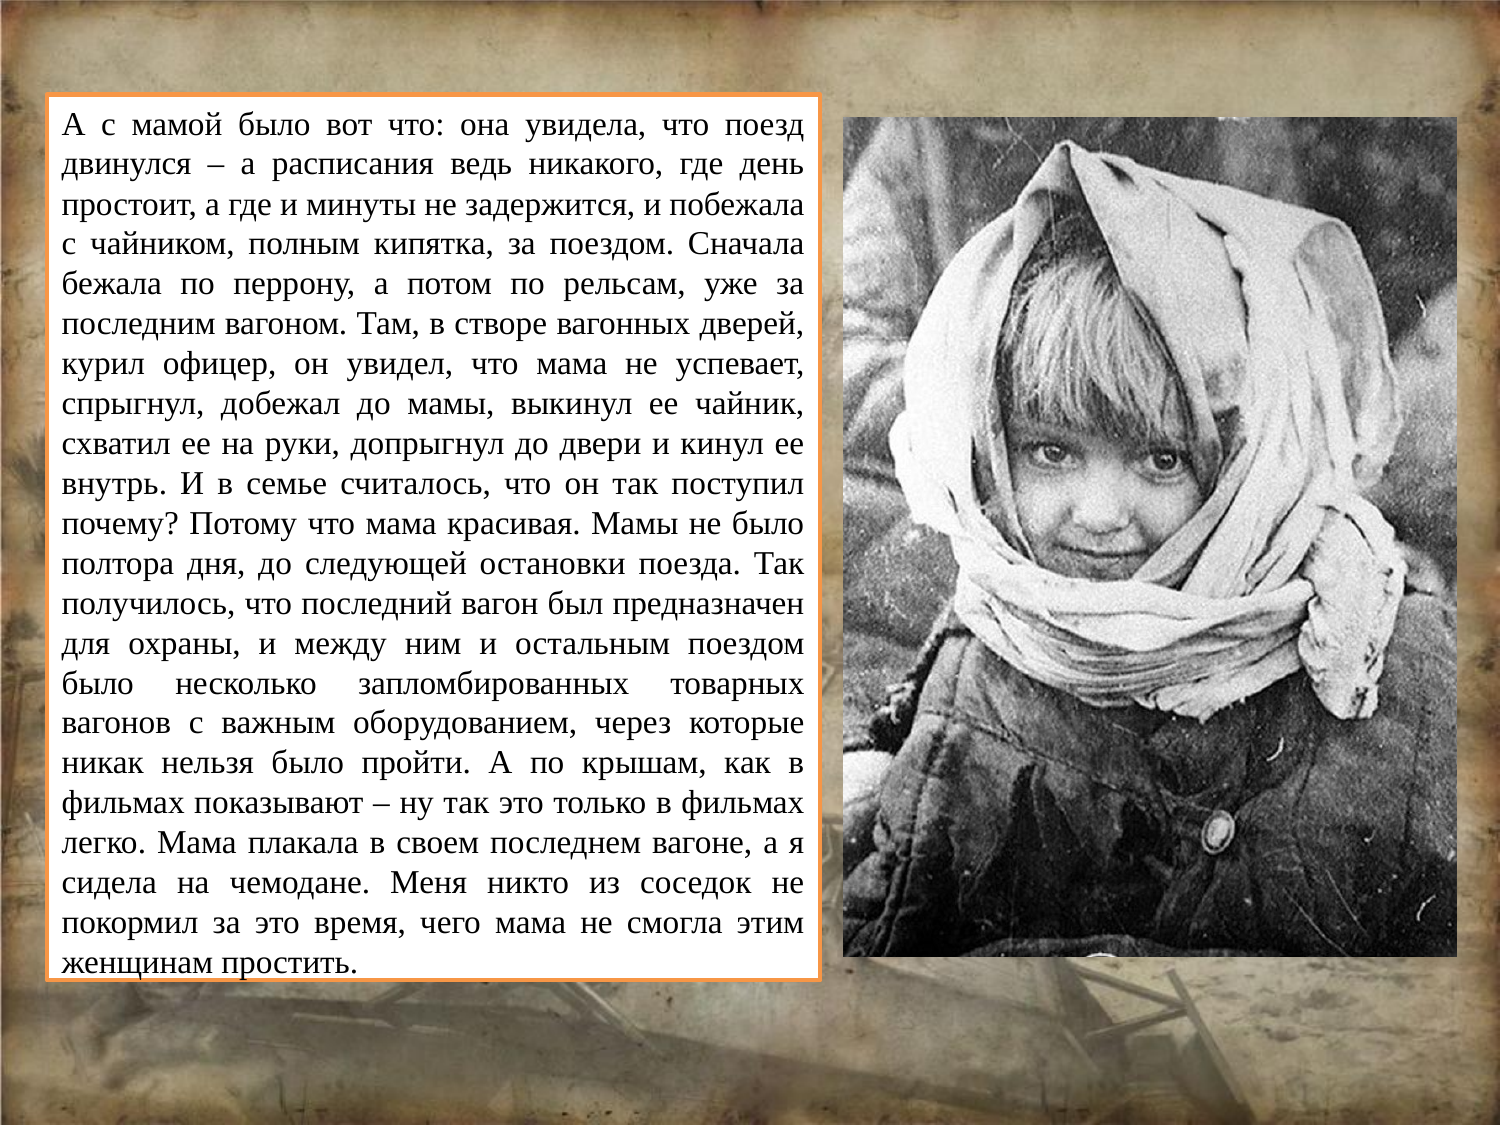

#
А с мамой было вот что: она увидела, что поезд двинулся – а расписания ведь никакого, где день простоит, а где и минуты не задержится, и побежала с чайником, полным кипятка, за поездом. Сначала бежала по перрону, а потом по рельсам, уже за последним вагоном. Там, в створе вагонных дверей, курил офицер, он увидел, что мама не успевает, спрыгнул, добежал до мамы, выкинул ее чайник, схватил ее на руки, допрыгнул до двери и кинул ее внутрь. И в семье считалось, что он так поступил почему? Потому что мама красивая. Мамы не было полтора дня, до следующей остановки поезда. Так получилось, что последний вагон был предназначен для охраны, и между ним и остальным поездом было несколько запломбированных товарных вагонов с важным оборудованием, через которые никак нельзя было пройти. А по крышам, как в фильмах показывают – ну так это только в фильмах легко. Мама плакала в своем последнем вагоне, а я сидела на чемодане. Меня никто из соседок не покормил за это время, чего мама не смогла этим женщинам простить.